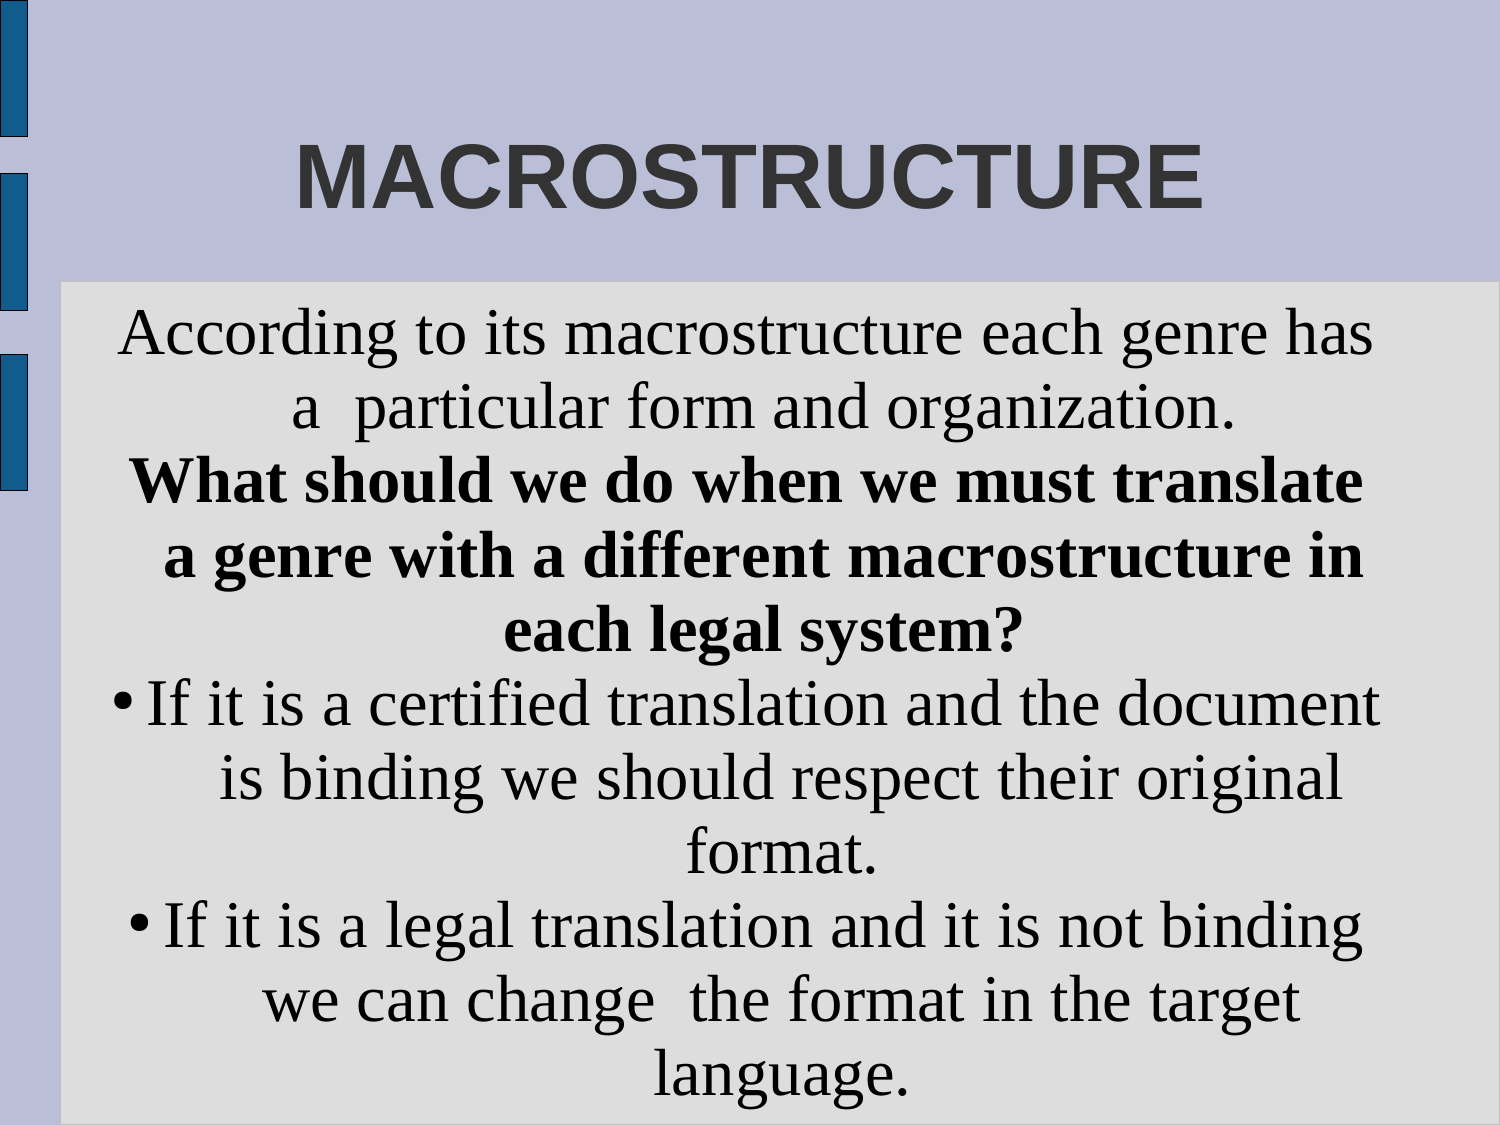

# MACROSTRUCTURE
According to its macrostructure each genre has a particular form and organization.
What should we do when we must translate a genre with a different macrostructure in each legal system?
If it is a certified translation and the document is binding we should respect their original format.
If it is a legal translation and it is not binding we can change the format in the target language.